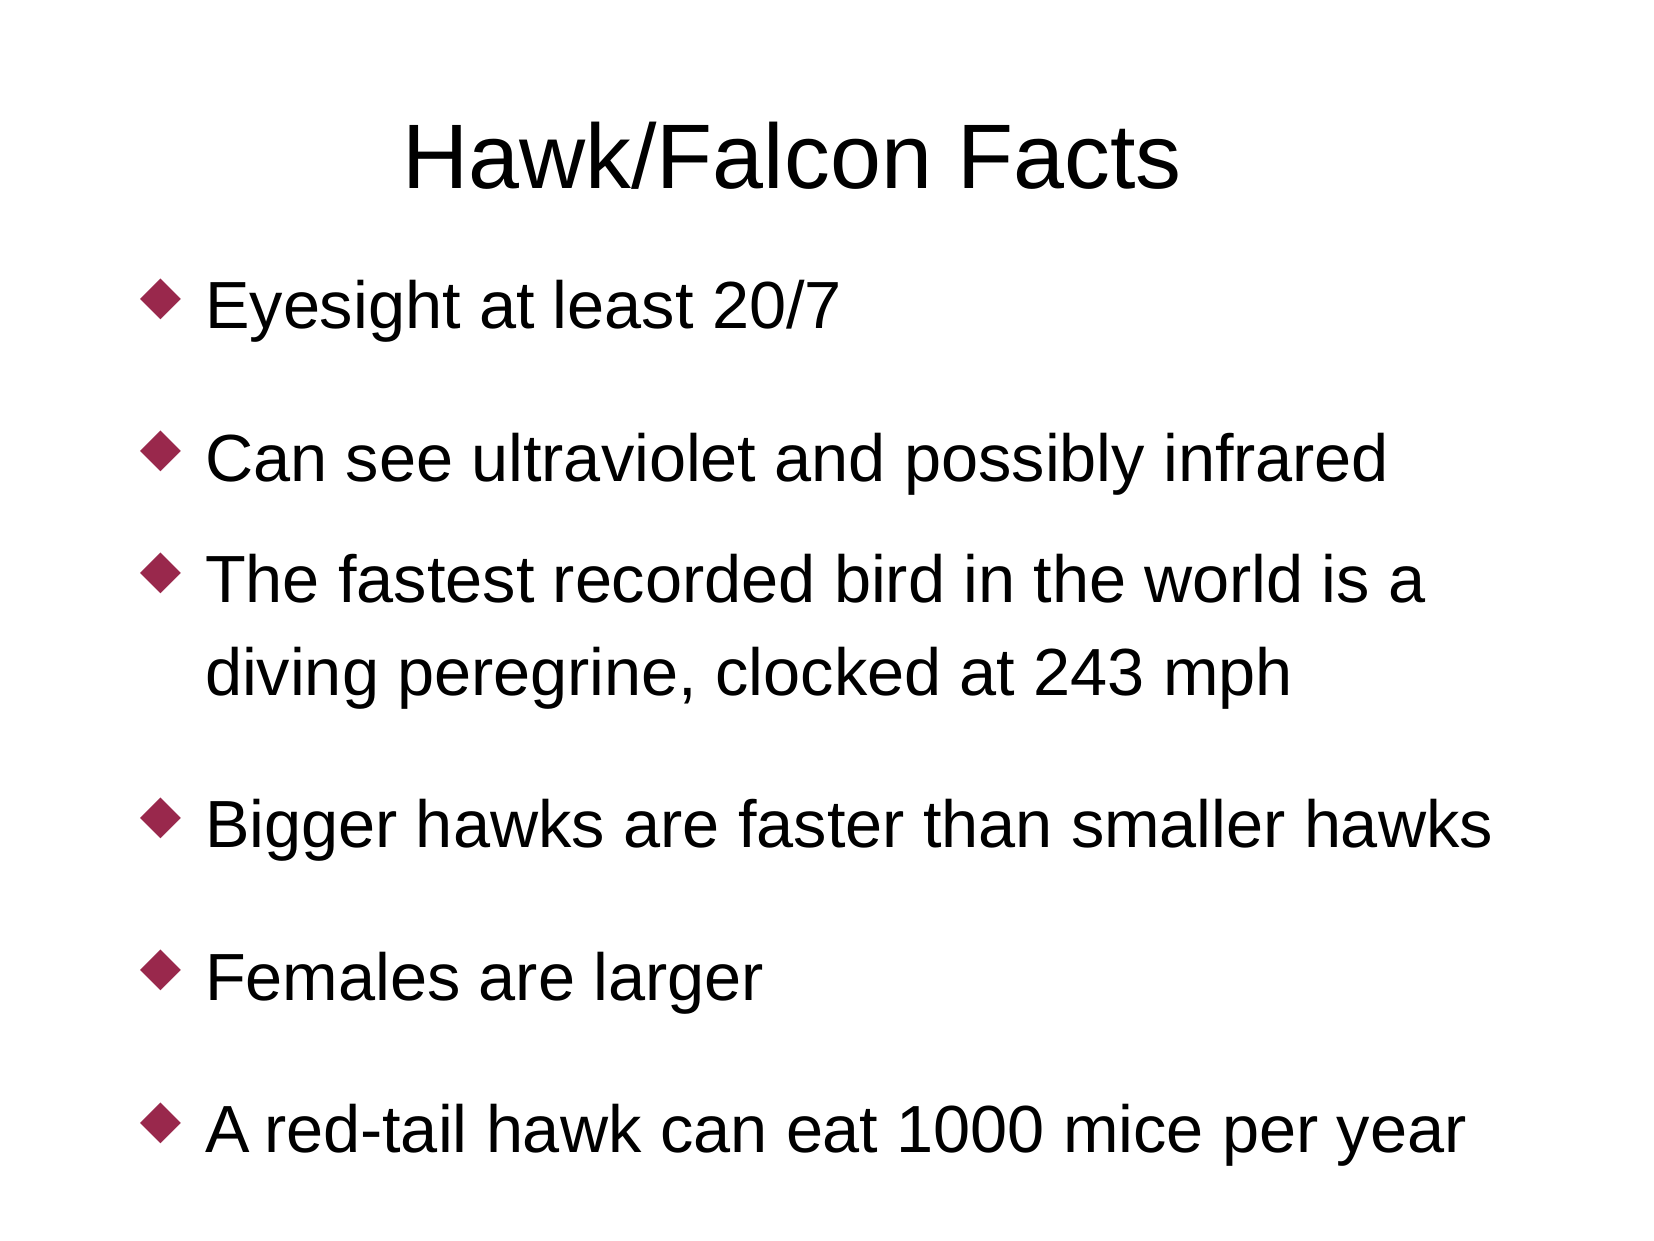

# Hawk/Falcon Facts
Eyesight at least 20/7
Can see ultraviolet and possibly infrared
The fastest recorded bird in the world is a diving peregrine, clocked at 243 mph
Bigger hawks are faster than smaller hawks
Females are larger
A red-tail hawk can eat 1000 mice per year